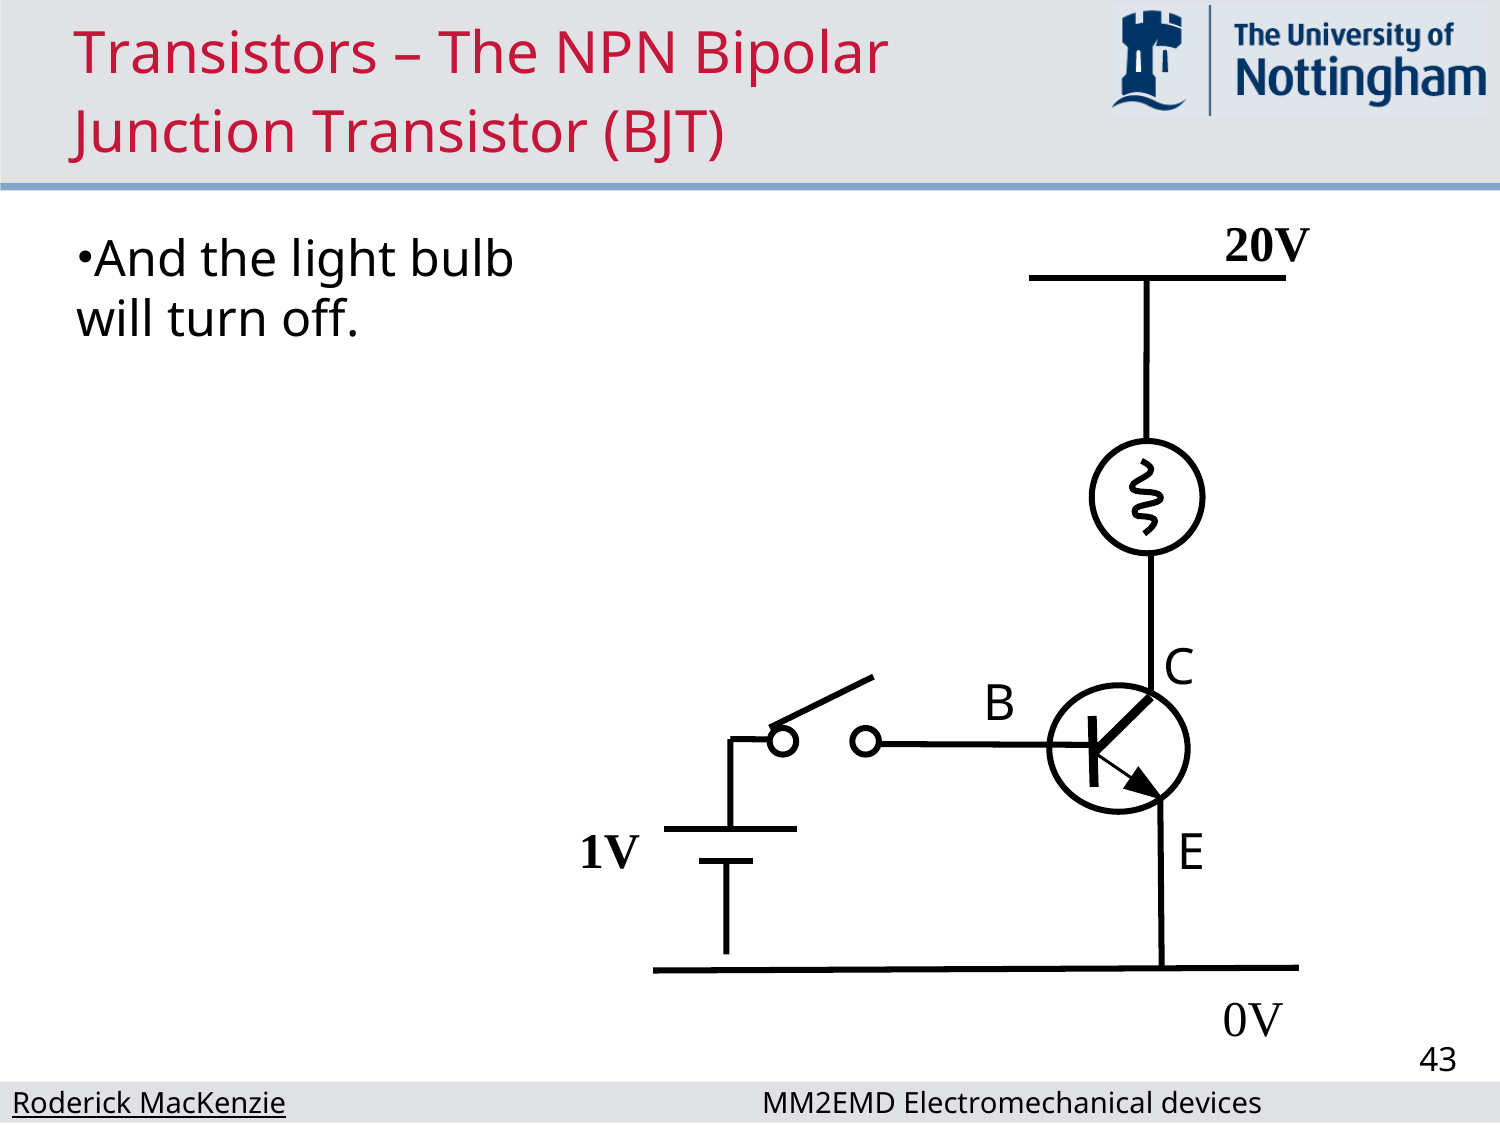

# Transistors – The NPN Bipolar Junction Transistor (BJT)
20V
And the light bulb will turn off.
C
B
1V
E
0V